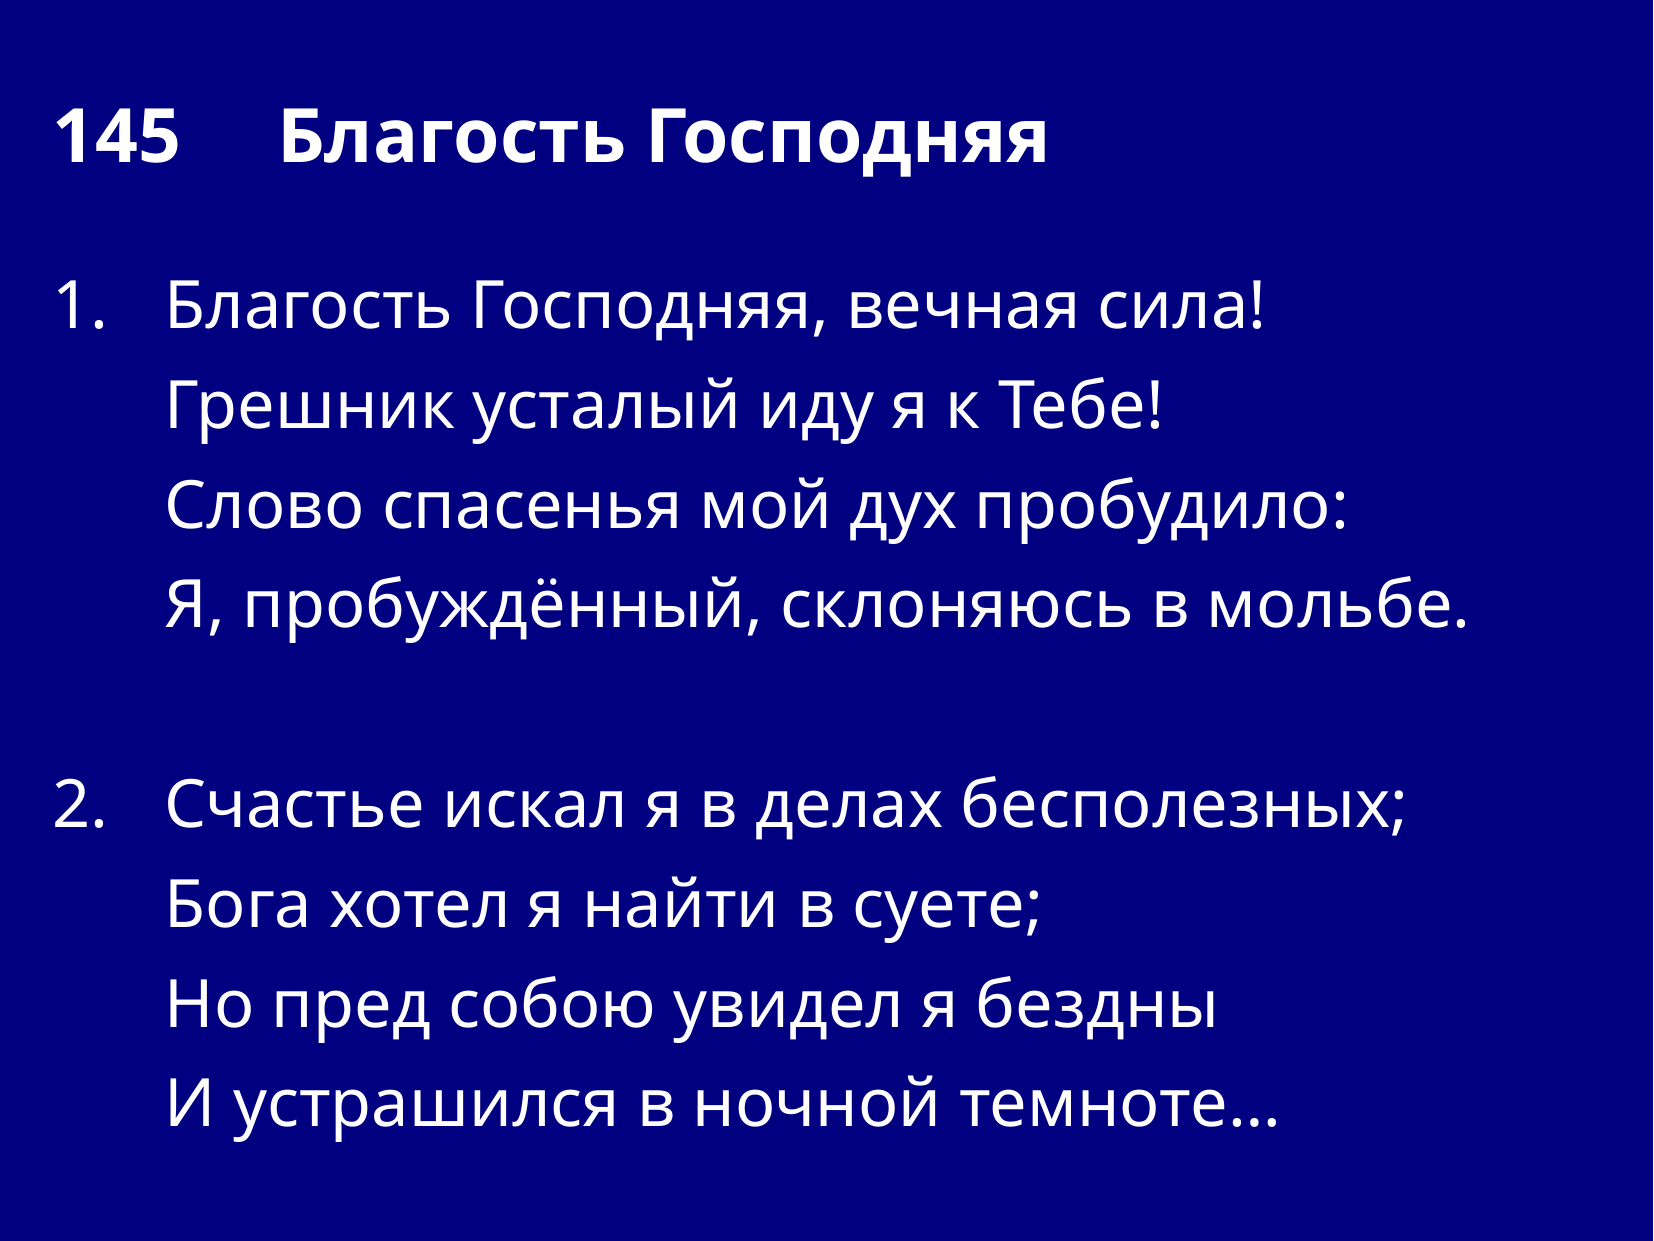

145	Благость Господняя
1.	Благость Господняя, вечная сила!
	Грешник усталый иду я к Тебе!
	Слово спасенья мой дух пробудило:
	Я, пробуждённый, склоняюсь в мольбе.
2.	Счастье искал я в делах бесполезных;
	Бога хотел я найти в суете;
	Но пред собою увидел я бездны
	И устрашился в ночной темноте…